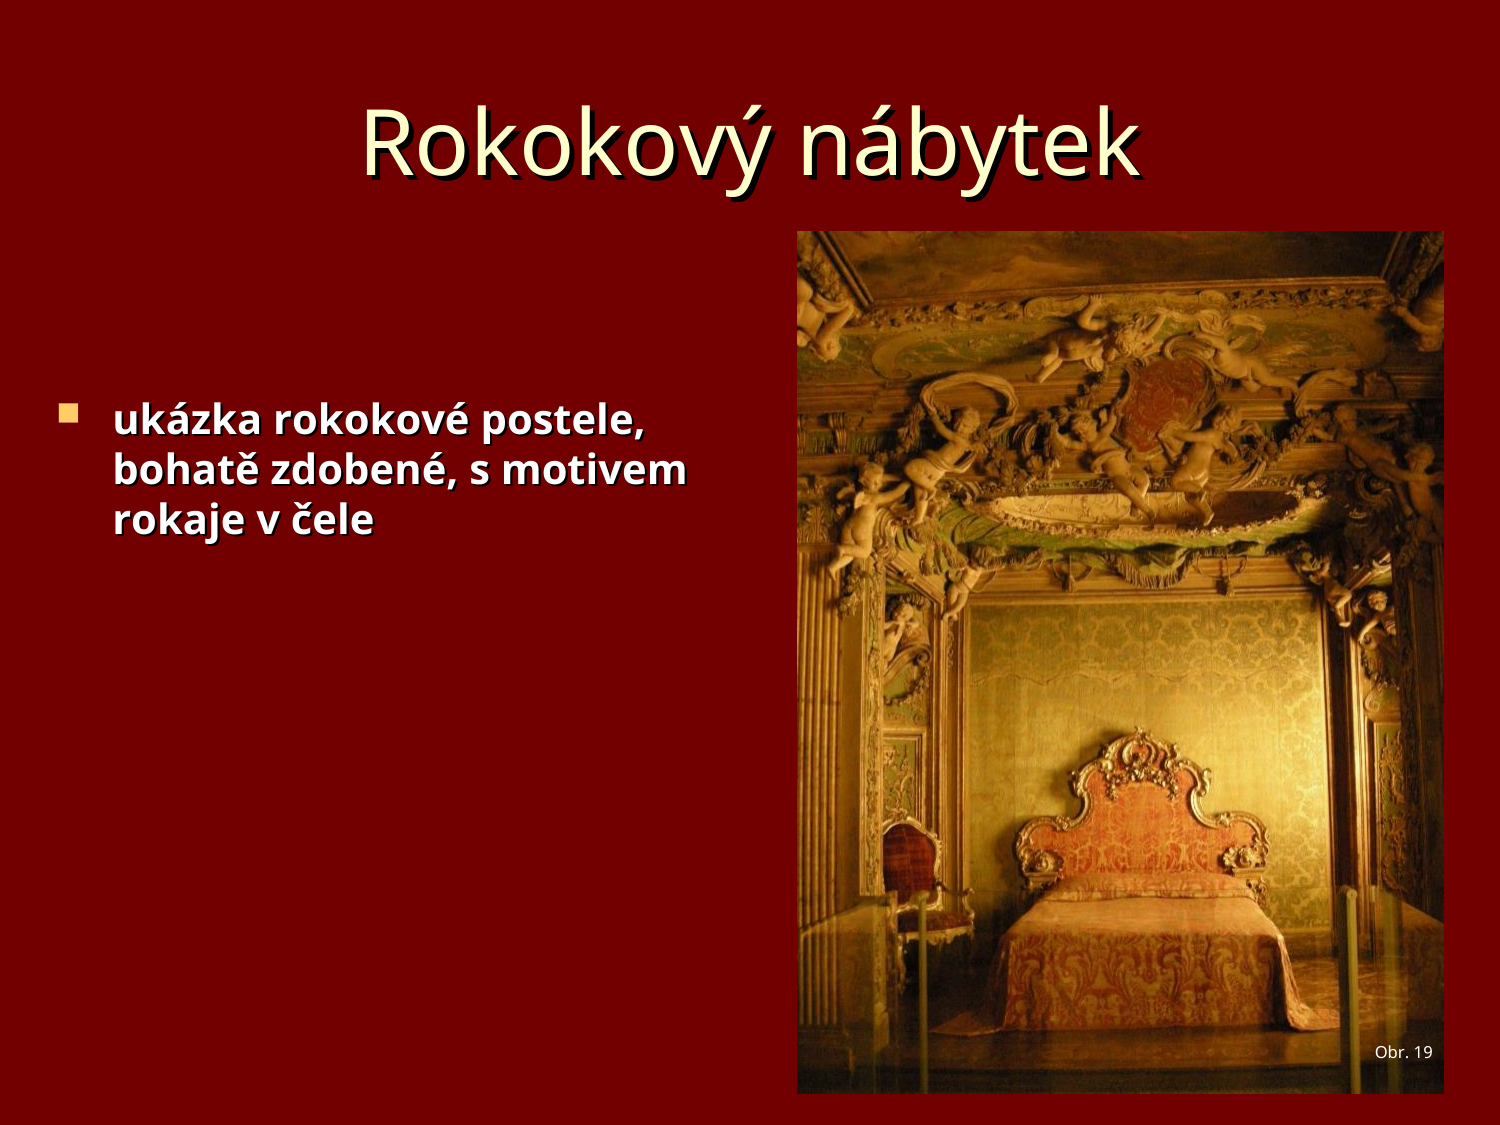

# Rokokový nábytek
ukázka rokokové postele, bohatě zdobené, s motivem rokaje v čele
Obr. 19